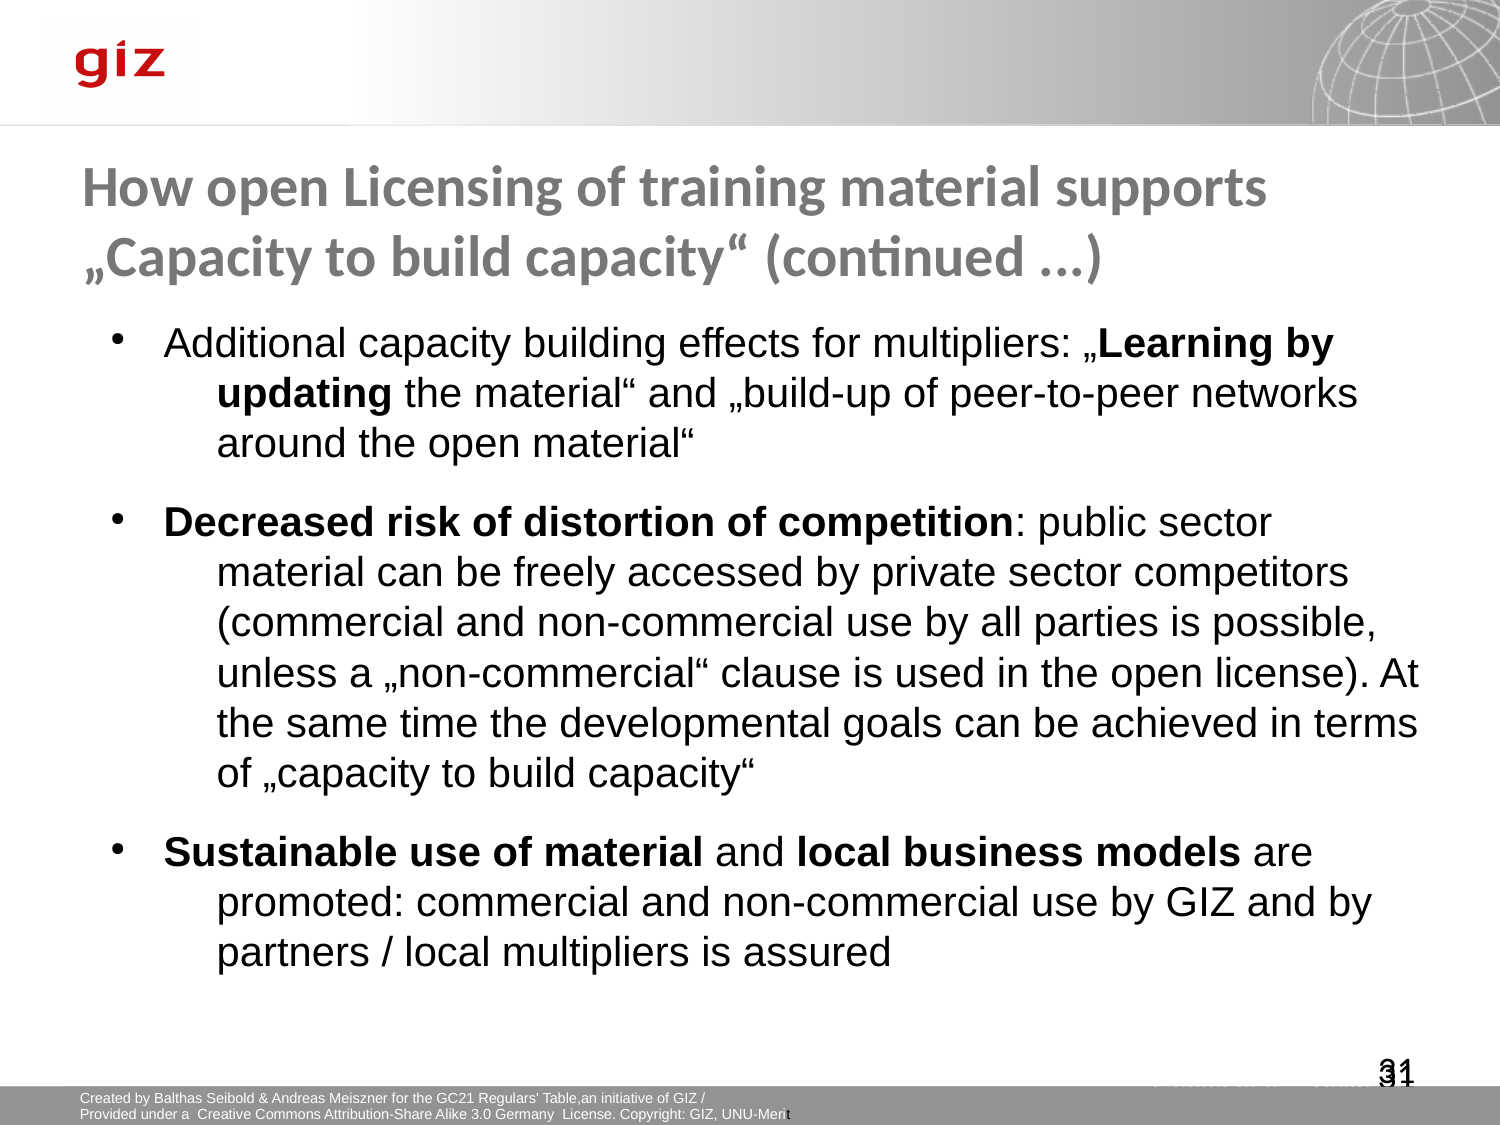

# How open Licensing of training material supports „Capacity to build capacity“ (continued ...)
Additional capacity building effects for multipliers: „Learning by updating the material“ and „build-up of peer-to-peer networks around the open material“
Decreased risk of distortion of competition: public sector material can be freely accessed by private sector competitors (commercial and non-commercial use by all parties is possible, unless a „non-commercial“ clause is used in the open license). At the same time the developmental goals can be achieved in terms of „capacity to build capacity“
Sustainable use of material and local business models are promoted: commercial and non-commercial use by GIZ and by partners / local multipliers is assured